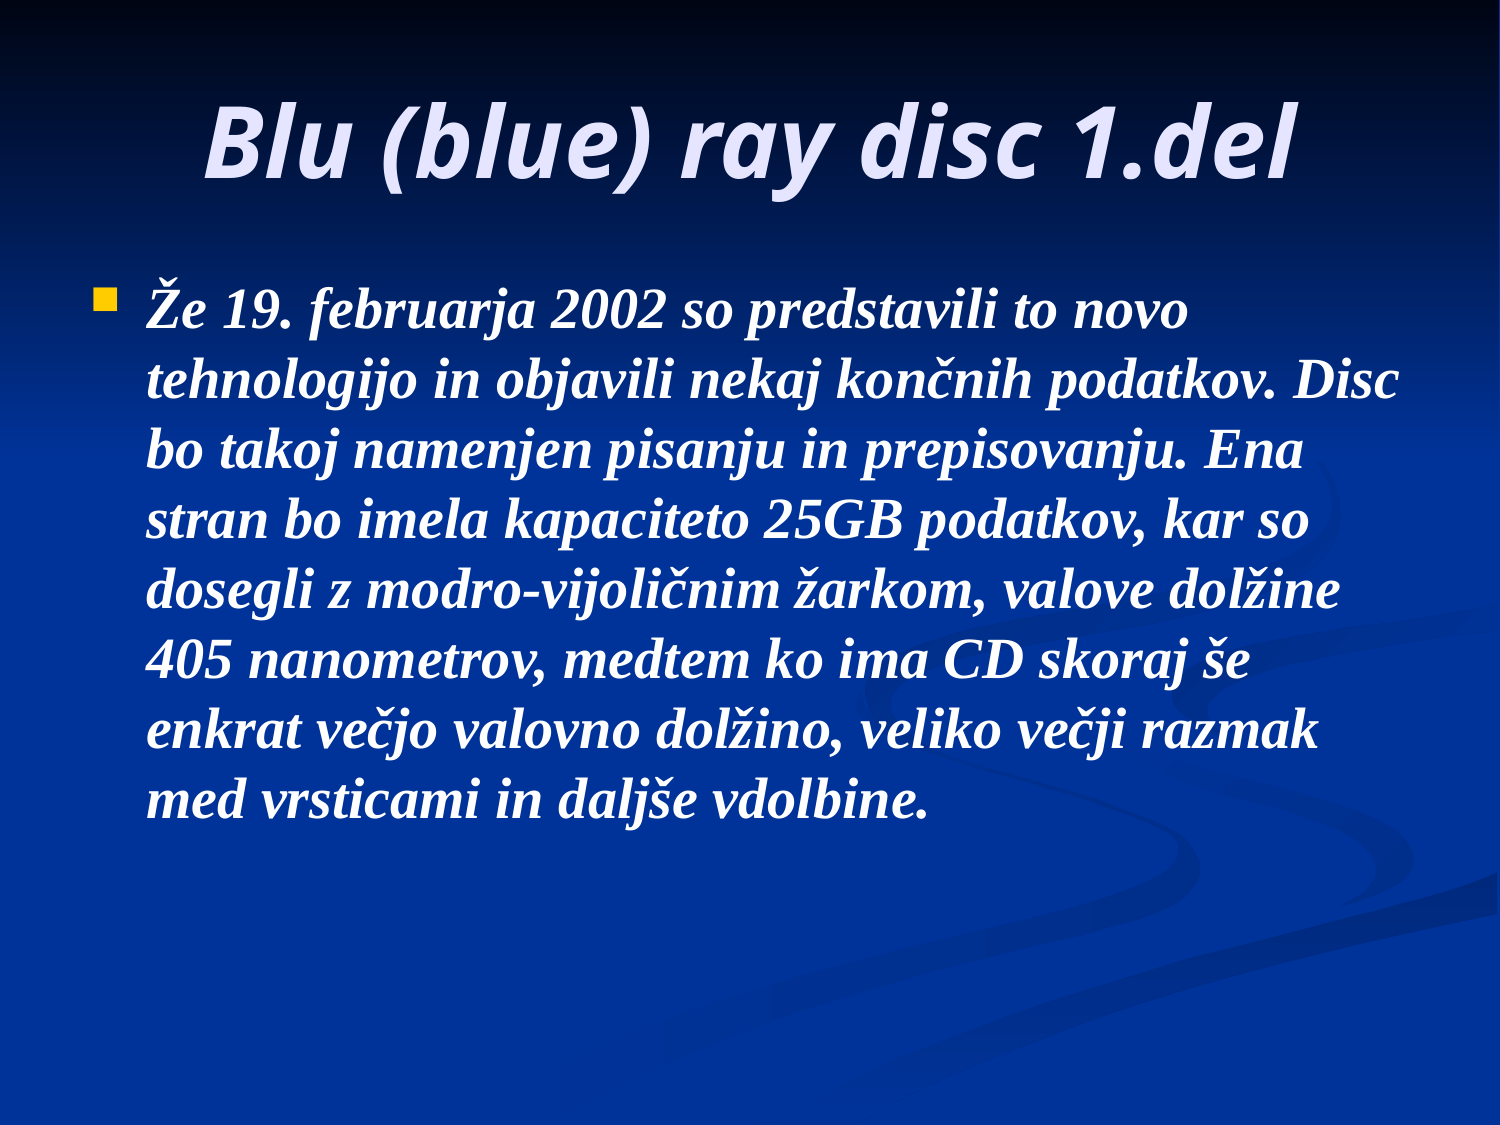

# Blu (blue) ray disc 1.del
Že 19. februarja 2002 so predstavili to novo tehnologijo in objavili nekaj končnih podatkov. Disc bo takoj namenjen pisanju in prepisovanju. Ena stran bo imela kapaciteto 25GB podatkov, kar so dosegli z modro-vijoličnim žarkom, valove dolžine 405 nanometrov, medtem ko ima CD skoraj še enkrat večjo valovno dolžino, veliko večji razmak med vrsticami in daljše vdolbine.